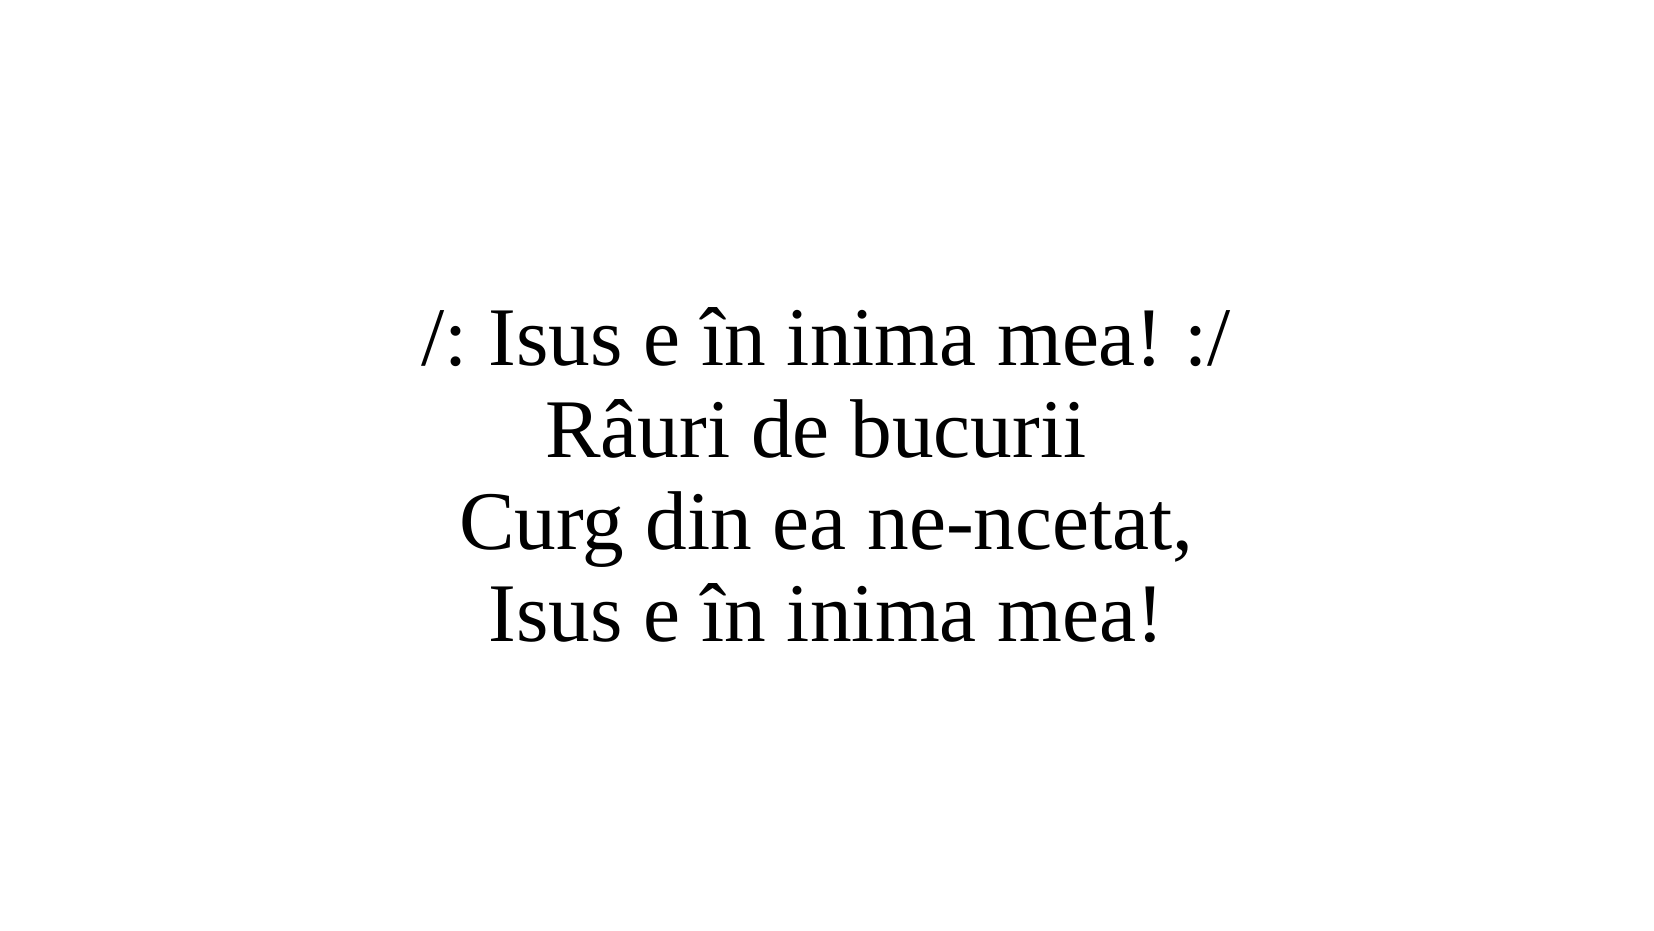

# /: Isus e în inima mea! :/
Râuri de bucurii
Curg din ea ne-ncetat,
Isus e în inima mea!